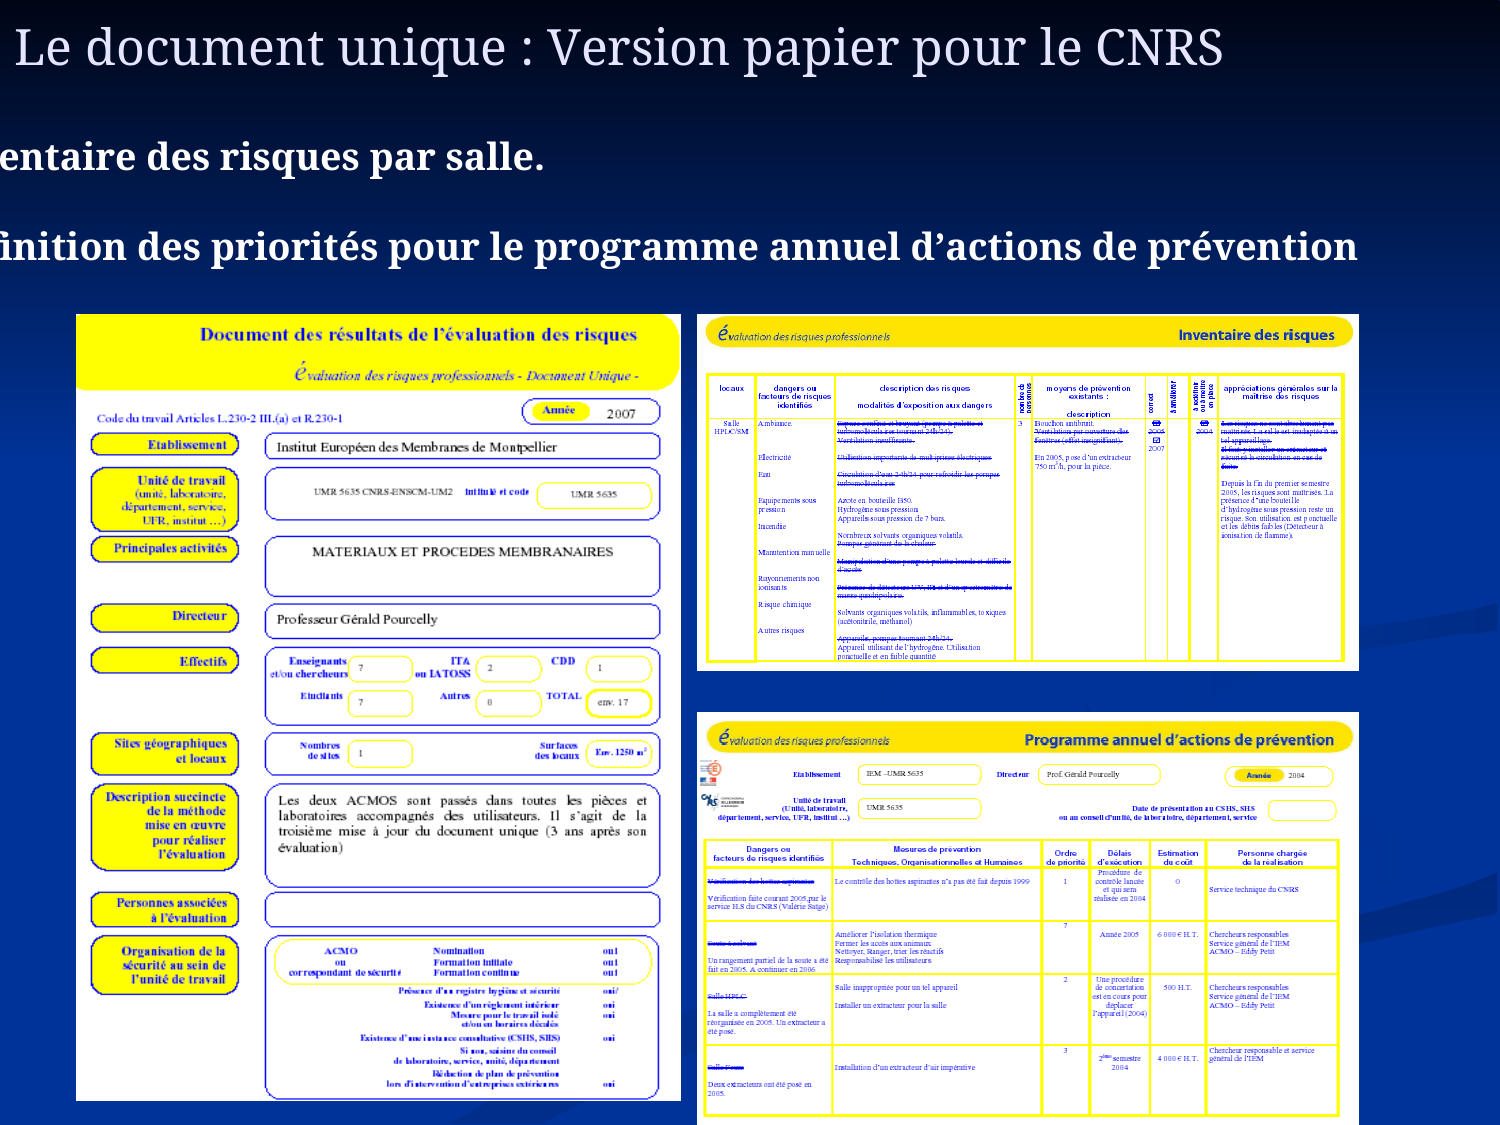

Le document unique : Version papier pour le CNRS
Inventaire des risques par salle.
Définition des priorités pour le programme annuel d’actions de prévention